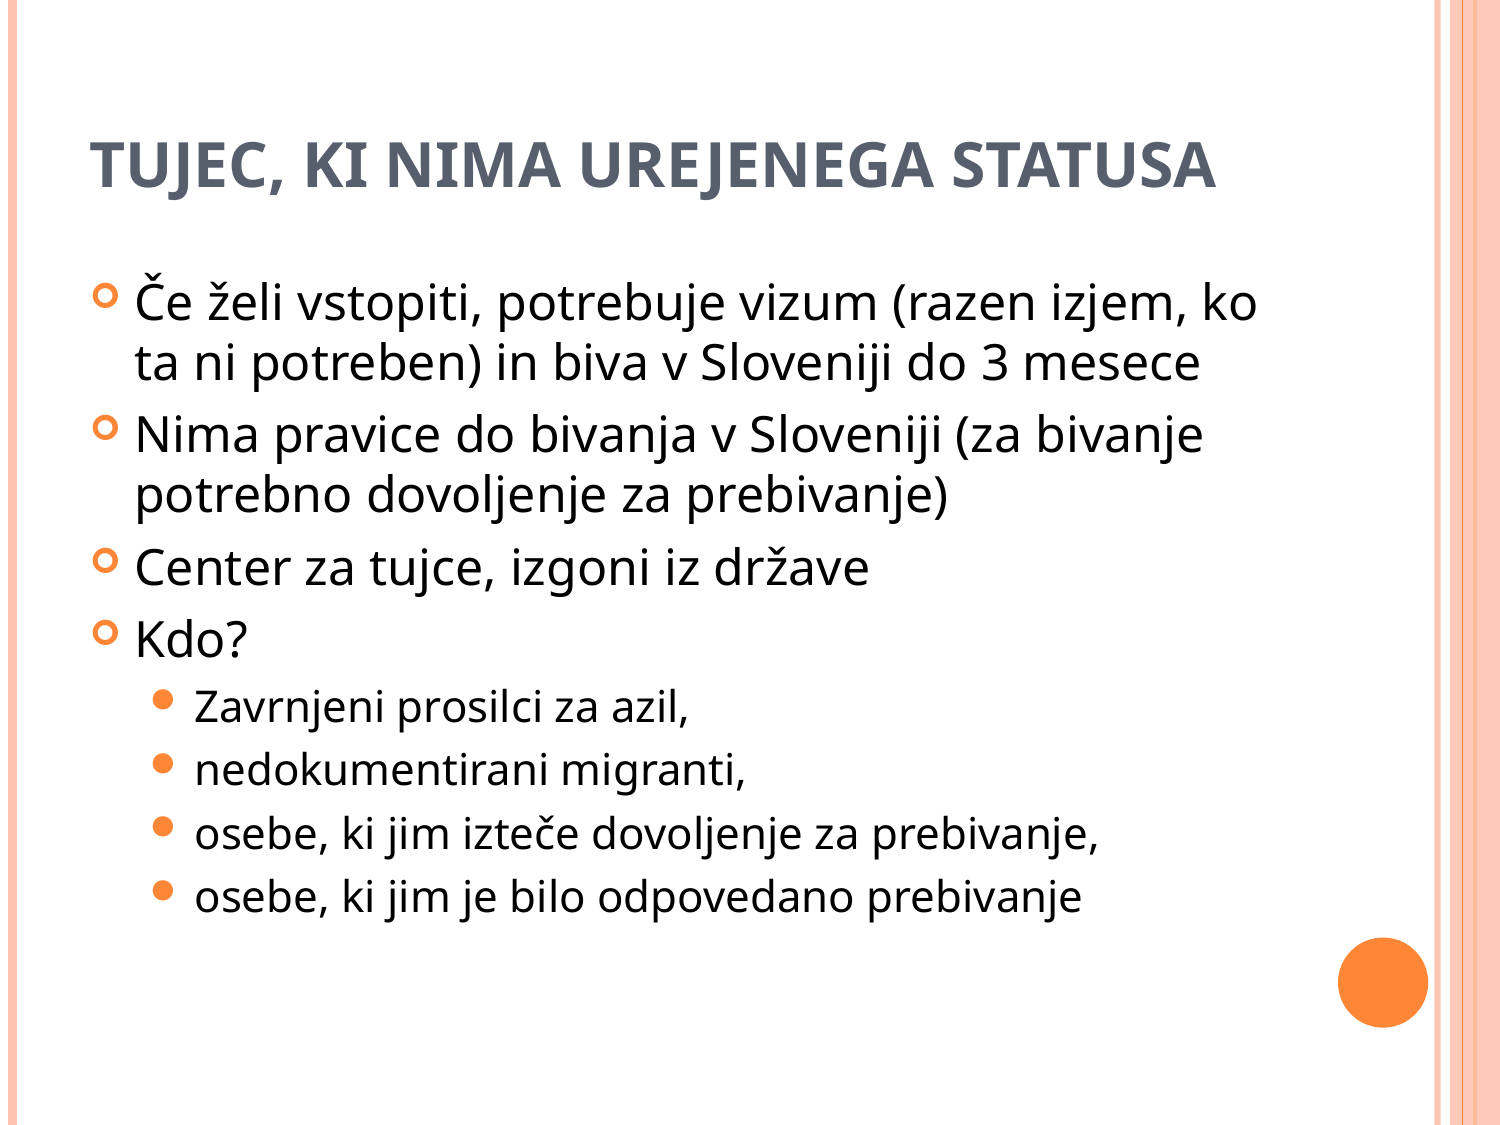

# TUJEC, KI NIMA UREJENEGA STATUSA
Če želi vstopiti, potrebuje vizum (razen izjem, ko ta ni potreben) in biva v Sloveniji do 3 mesece
Nima pravice do bivanja v Sloveniji (za bivanje potrebno dovoljenje za prebivanje)
Center za tujce, izgoni iz države
Kdo?
Zavrnjeni prosilci za azil,
nedokumentirani migranti,
osebe, ki jim izteče dovoljenje za prebivanje,
osebe, ki jim je bilo odpovedano prebivanje